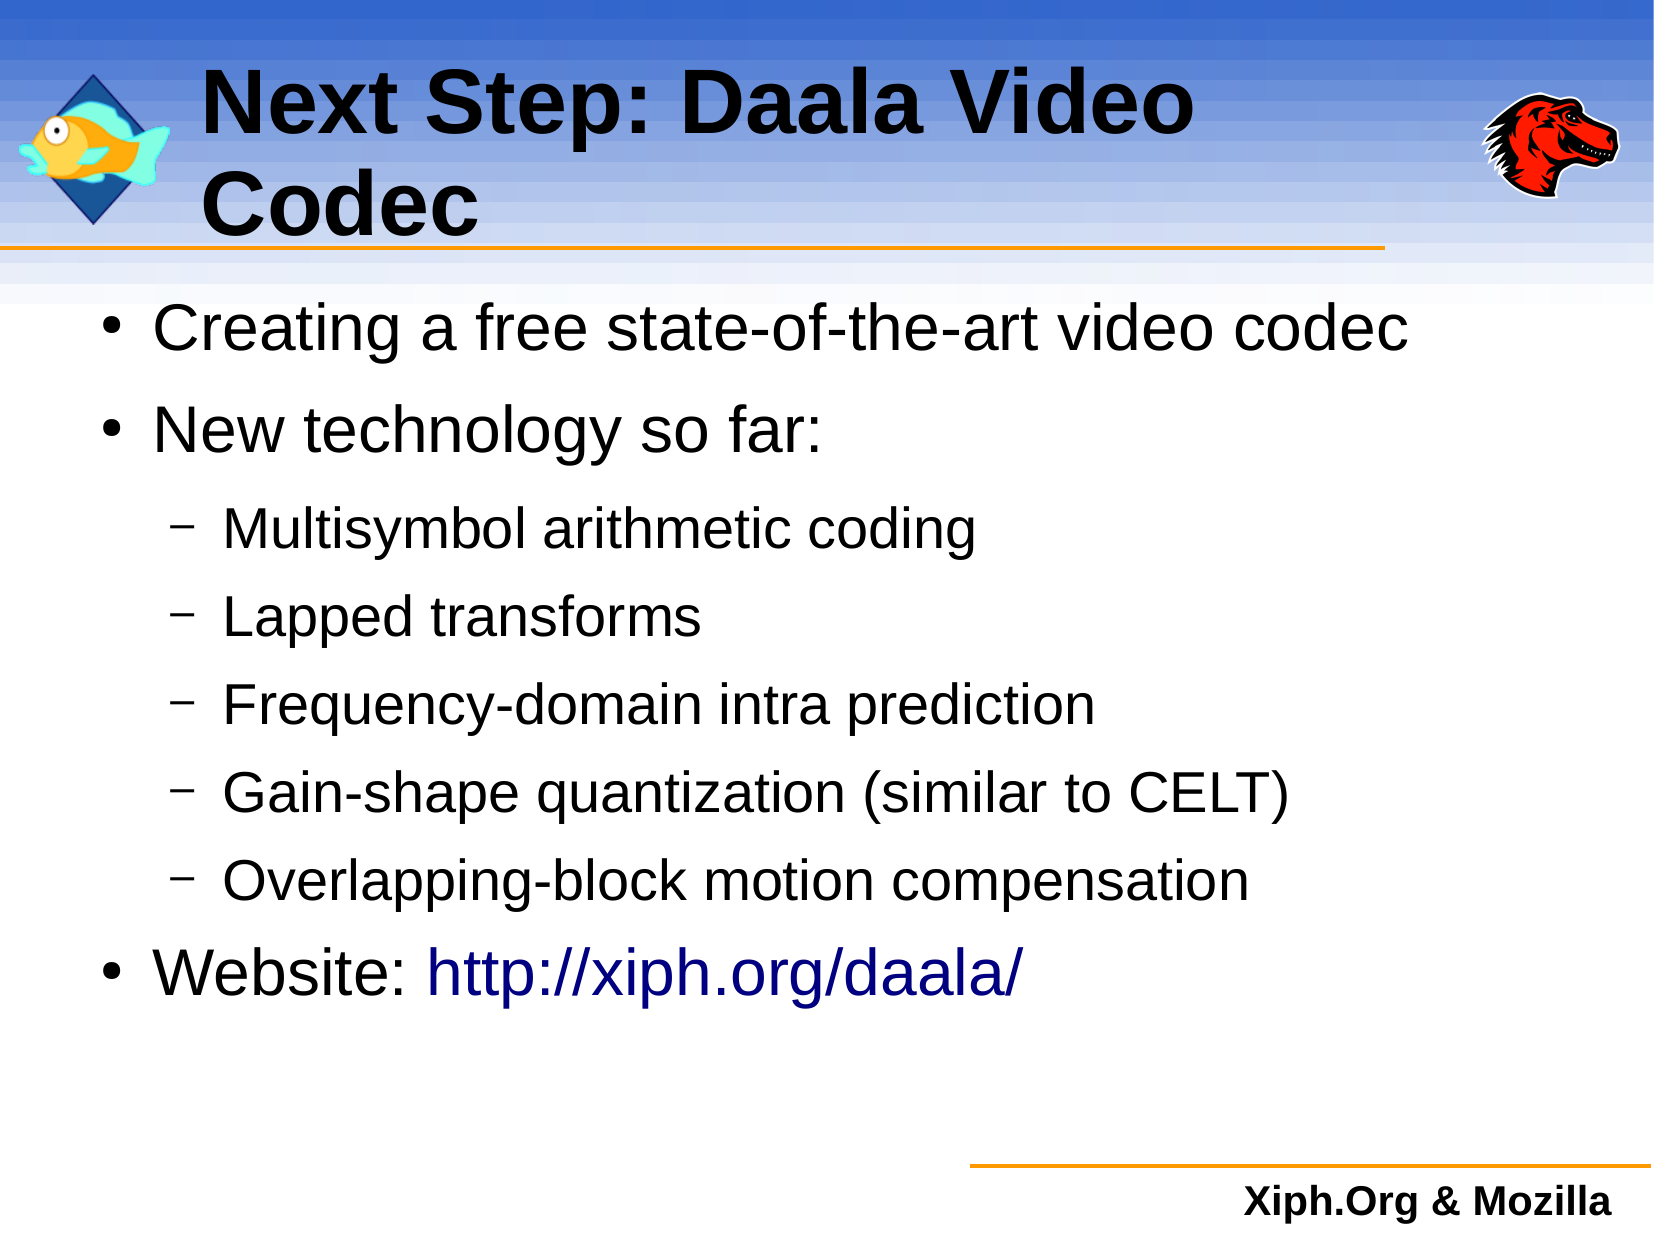

# Next Step: Daala Video Codec
Creating a free state-of-the-art video codec
New technology so far:
Multisymbol arithmetic coding
Lapped transforms
Frequency-domain intra prediction
Gain-shape quantization (similar to CELT)
Overlapping-block motion compensation
Website: http://xiph.org/daala/